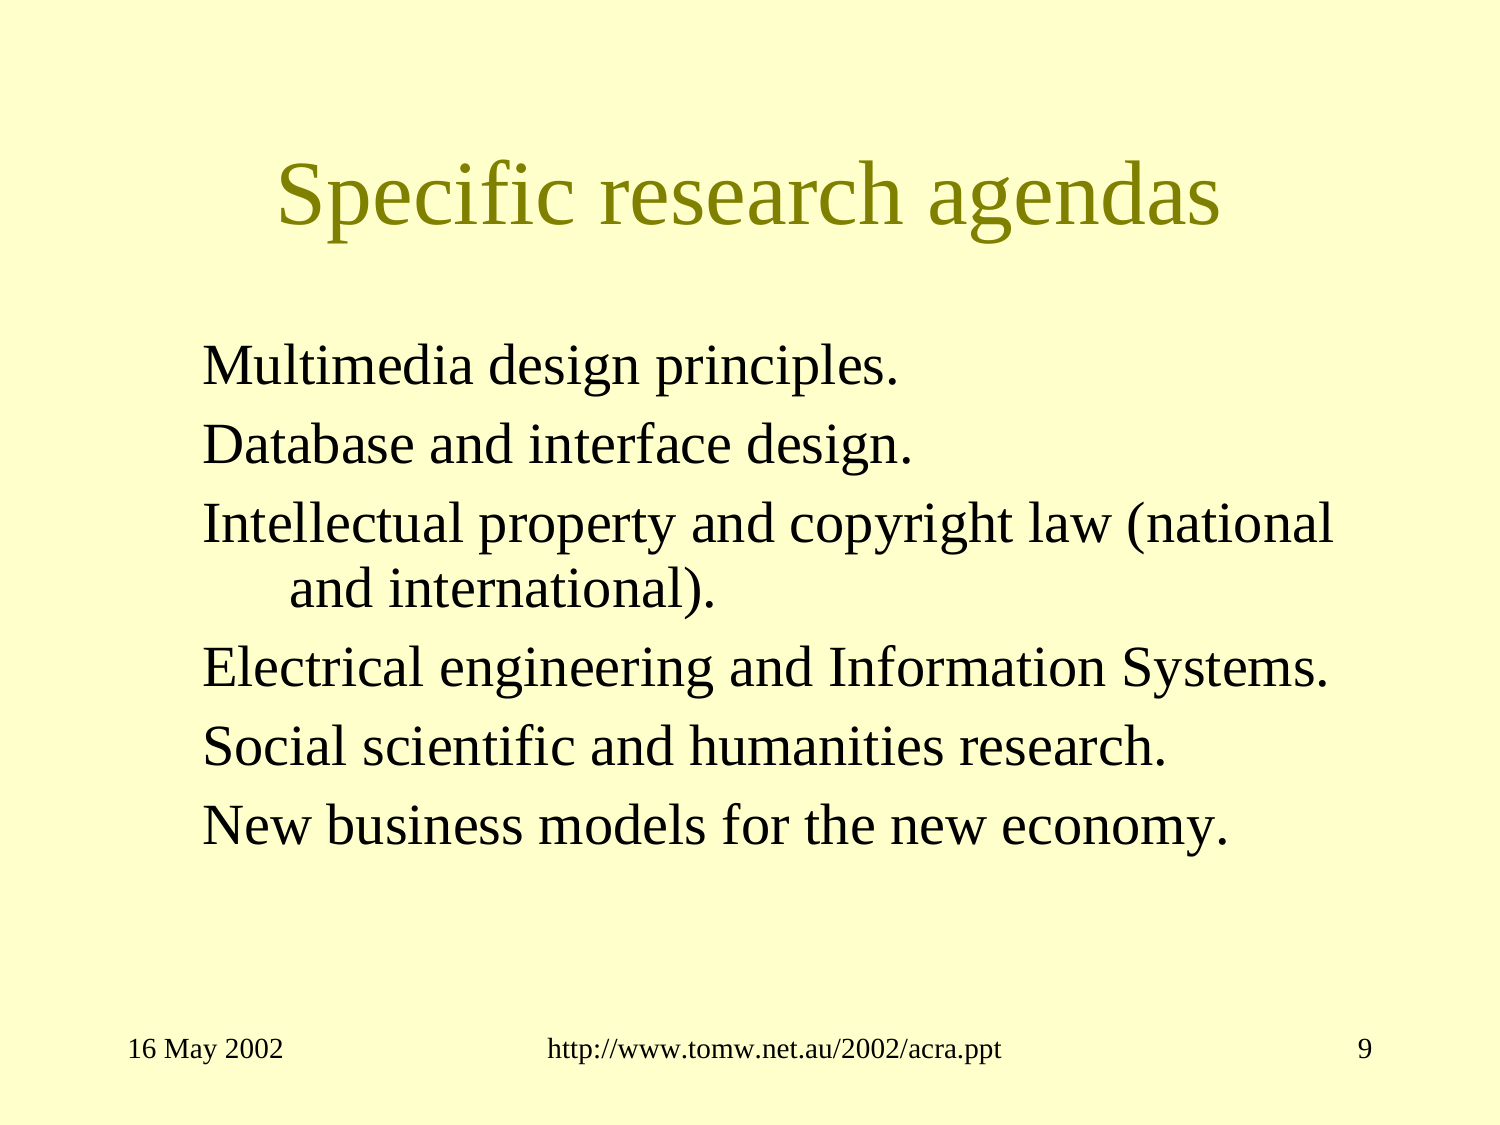

# Specific research agendas
Multimedia design principles.
Database and interface design.
Intellectual property and copyright law (national and international).
Electrical engineering and Information Systems.
Social scientific and humanities research.
New business models for the new economy.
16 May 2002
http://www.tomw.net.au/2002/acra.ppt
9